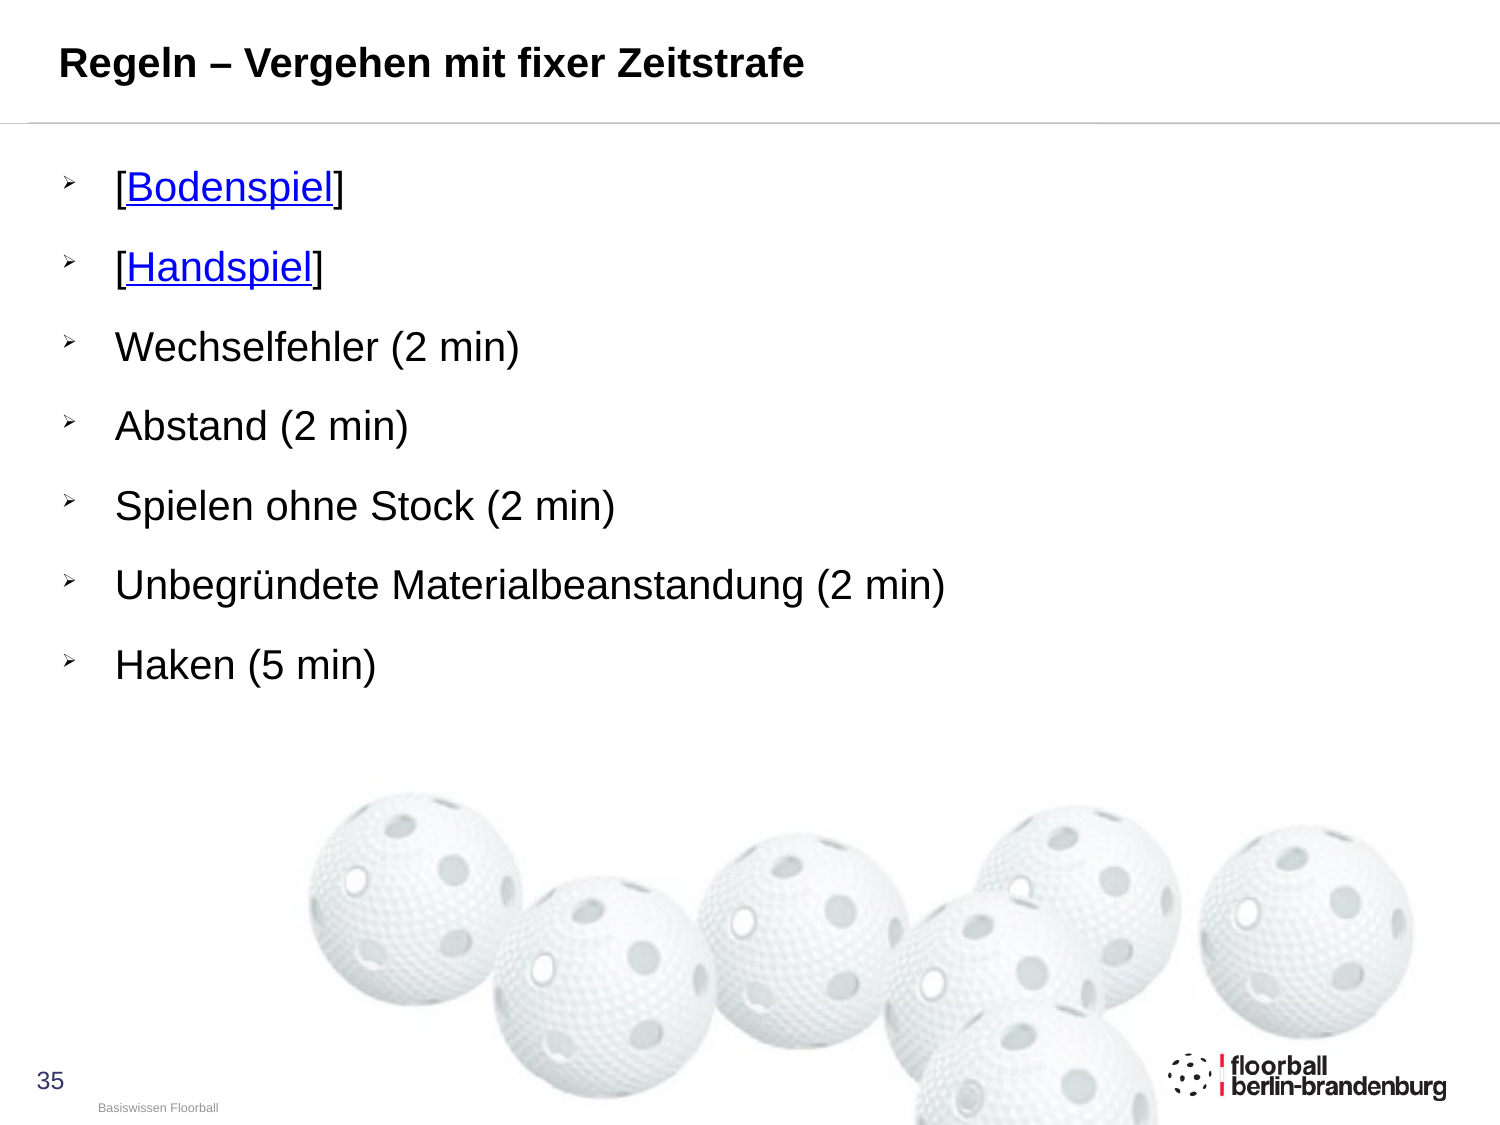

Regeln – Vergehen mit fixer Zeitstrafe
[Bodenspiel]
[Handspiel]
Wechselfehler (2 min)
Abstand (2 min)
Spielen ohne Stock (2 min)
Unbegründete Materialbeanstandung (2 min)
Haken (5 min)